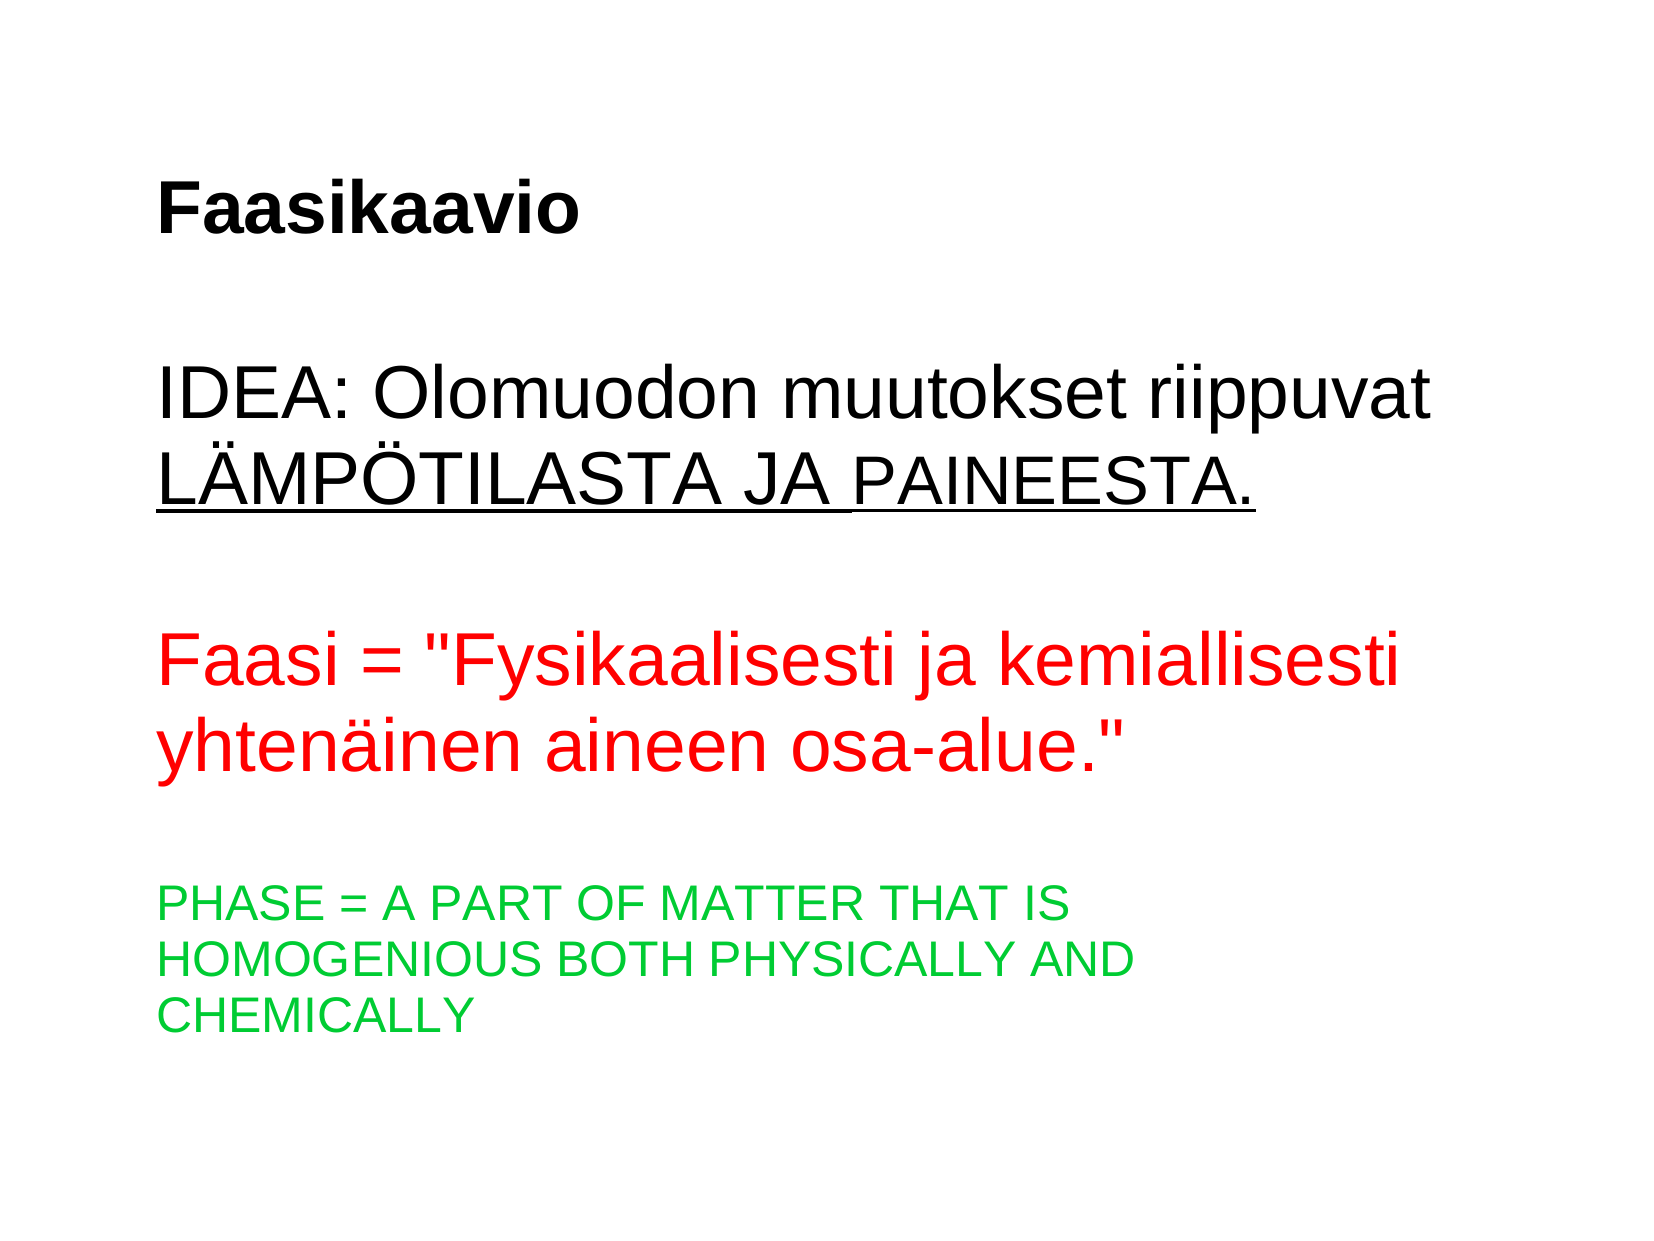

Faasikaavio
IDEA: Olomuodon muutokset riippuvat
LÄMPÖTILASTA JA PAINEESTA.
Faasi = "Fysikaalisesti ja kemiallisesti
yhtenäinen aineen osa-alue."
PHASE = A PART OF MATTER THAT IS HOMOGENIOUS BOTH PHYSICALLY AND CHEMICALLY